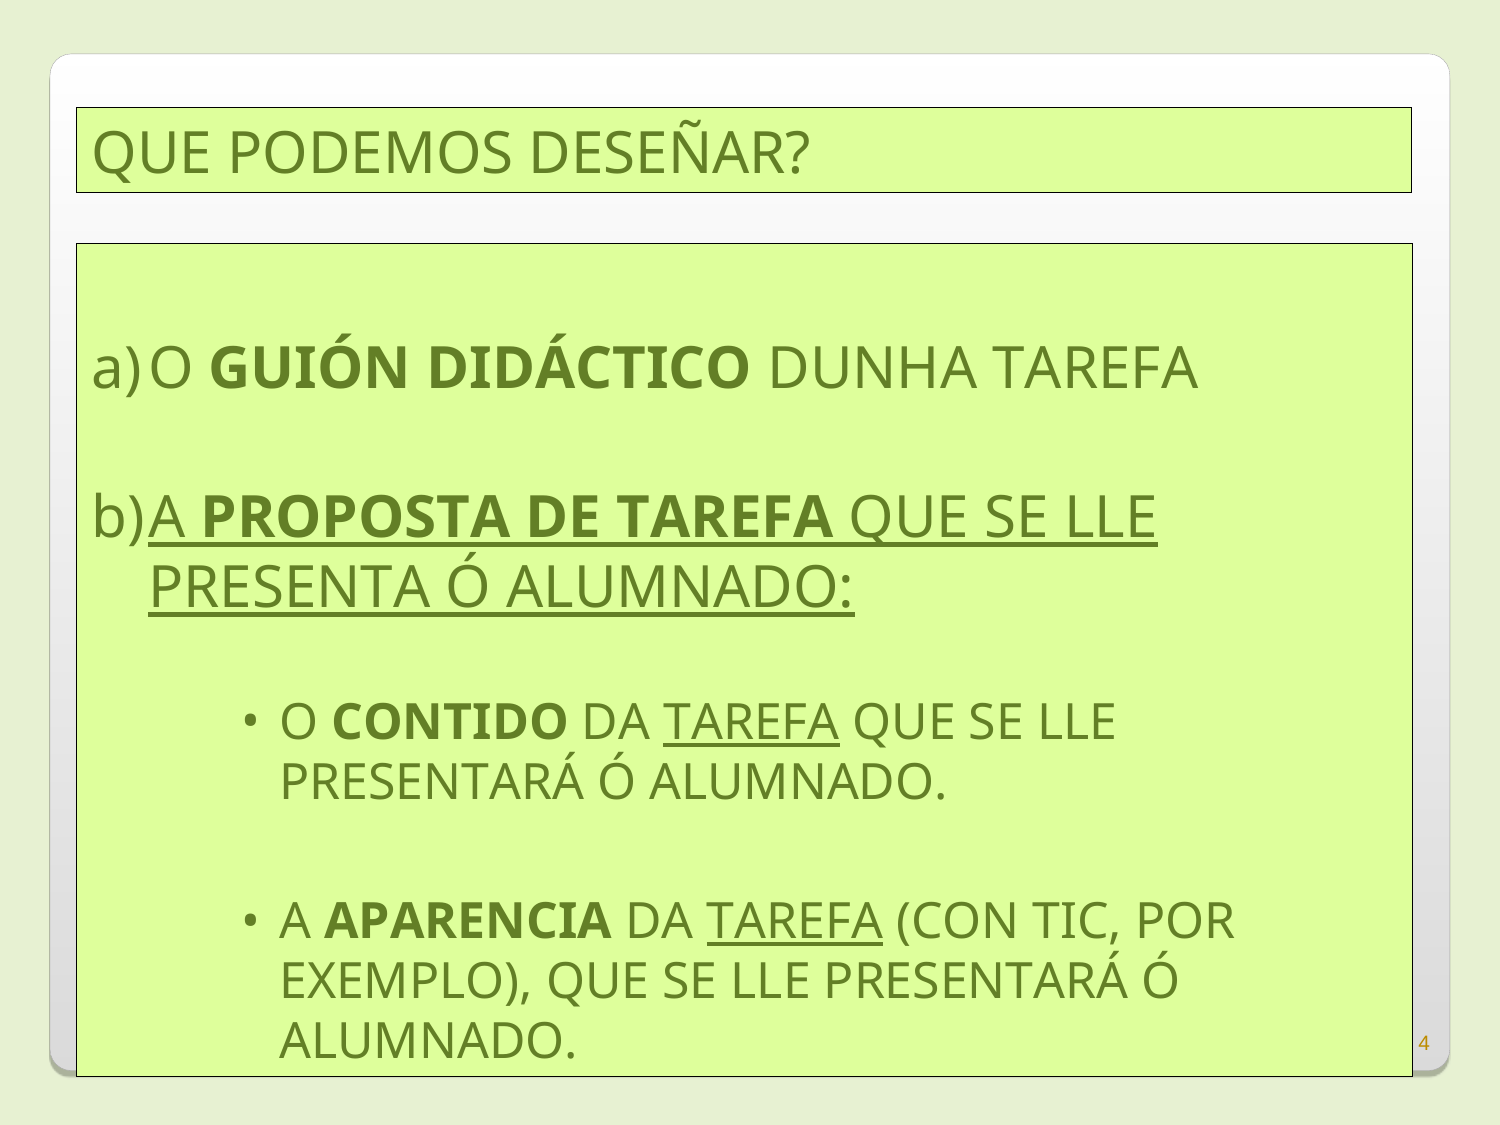

| QUE PODEMOS DESEÑAR? |
| --- |
| O GUIÓN DIDÁCTICO DUNHA TAREFA A PROPOSTA DE TAREFA QUE SE LLE PRESENTA Ó ALUMNADO: O CONTIDO DA TAREFA QUE SE LLE PRESENTARÁ Ó ALUMNADO. A APARENCIA DA TAREFA (CON TIC, POR EXEMPLO), QUE SE LLE PRESENTARÁ Ó ALUMNADO. |
| --- |